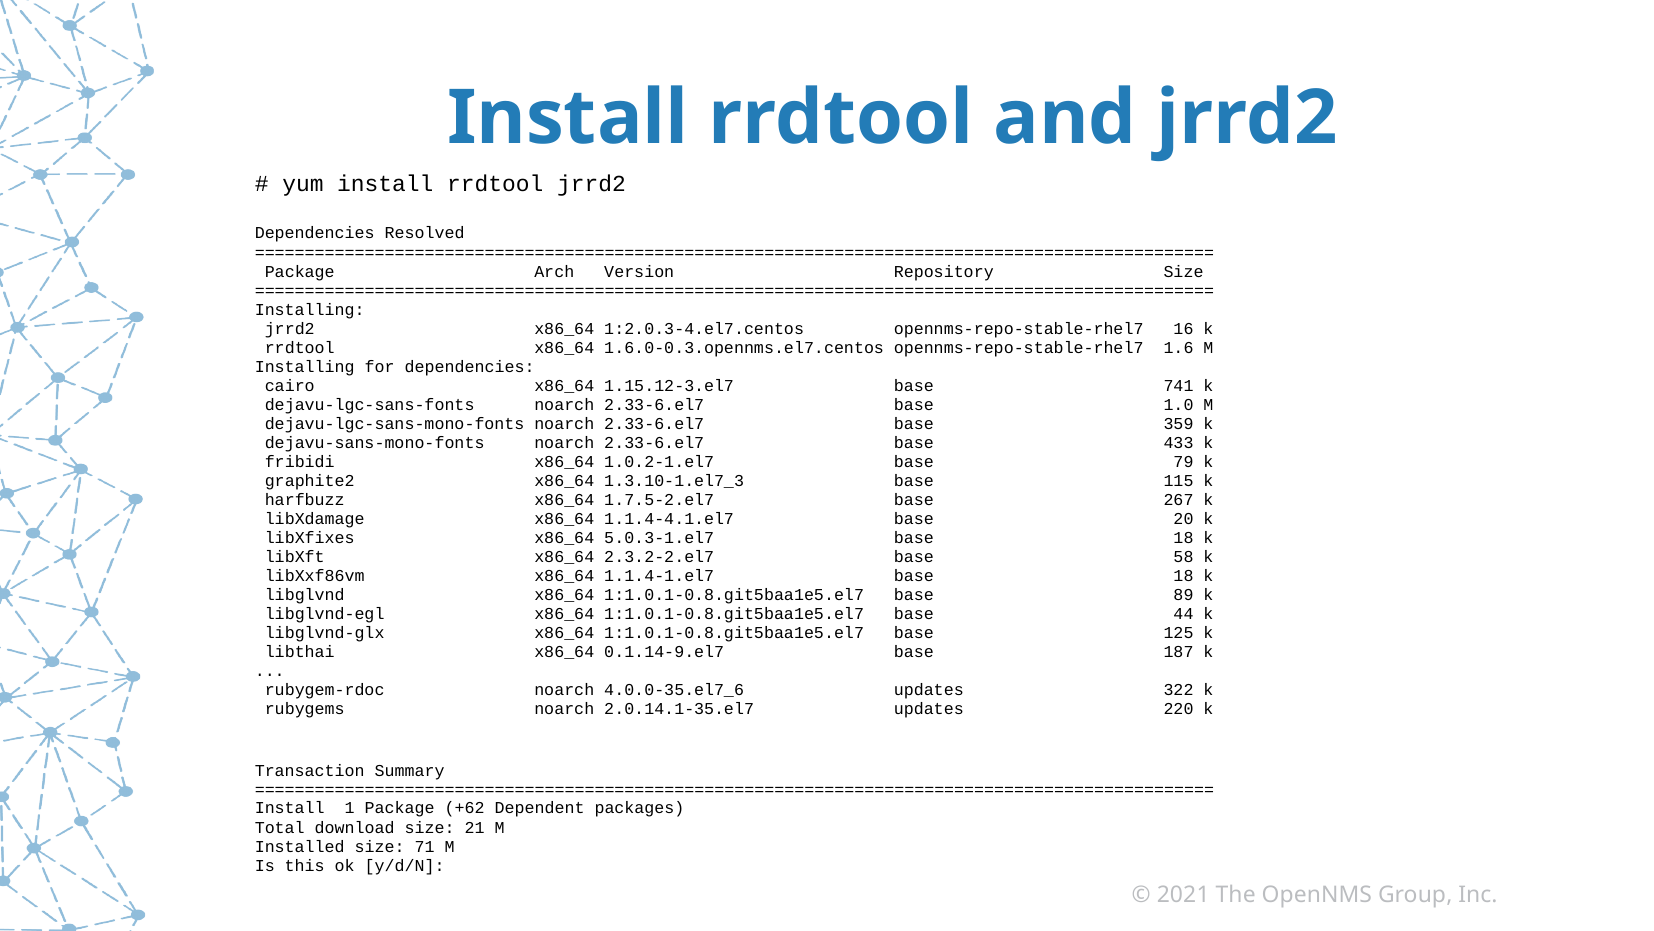

# Install rrdtool and jrrd2
# yum install rrdtool jrrd2
Dependencies Resolved
================================================================================================
 Package Arch Version Repository Size
================================================================================================
Installing:
 jrrd2 x86_64 1:2.0.3-4.el7.centos opennms-repo-stable-rhel7 16 k
 rrdtool x86_64 1.6.0-0.3.opennms.el7.centos opennms-repo-stable-rhel7 1.6 M
Installing for dependencies:
 cairo x86_64 1.15.12-3.el7 base 741 k
 dejavu-lgc-sans-fonts noarch 2.33-6.el7 base 1.0 M
 dejavu-lgc-sans-mono-fonts noarch 2.33-6.el7 base 359 k
 dejavu-sans-mono-fonts noarch 2.33-6.el7 base 433 k
 fribidi x86_64 1.0.2-1.el7 base 79 k
 graphite2 x86_64 1.3.10-1.el7_3 base 115 k
 harfbuzz x86_64 1.7.5-2.el7 base 267 k
 libXdamage x86_64 1.1.4-4.1.el7 base 20 k
 libXfixes x86_64 5.0.3-1.el7 base 18 k
 libXft x86_64 2.3.2-2.el7 base 58 k
 libXxf86vm x86_64 1.1.4-1.el7 base 18 k
 libglvnd x86_64 1:1.0.1-0.8.git5baa1e5.el7 base 89 k
 libglvnd-egl x86_64 1:1.0.1-0.8.git5baa1e5.el7 base 44 k
 libglvnd-glx x86_64 1:1.0.1-0.8.git5baa1e5.el7 base 125 k
 libthai x86_64 0.1.14-9.el7 base 187 k
...
 rubygem-rdoc noarch 4.0.0-35.el7_6 updates 322 k
 rubygems noarch 2.0.14.1-35.el7 updates 220 k
Transaction Summary
================================================================================================
Install 1 Package (+62 Dependent packages)
Total download size: 21 M
Installed size: 71 M
Is this ok [y/d/N]: